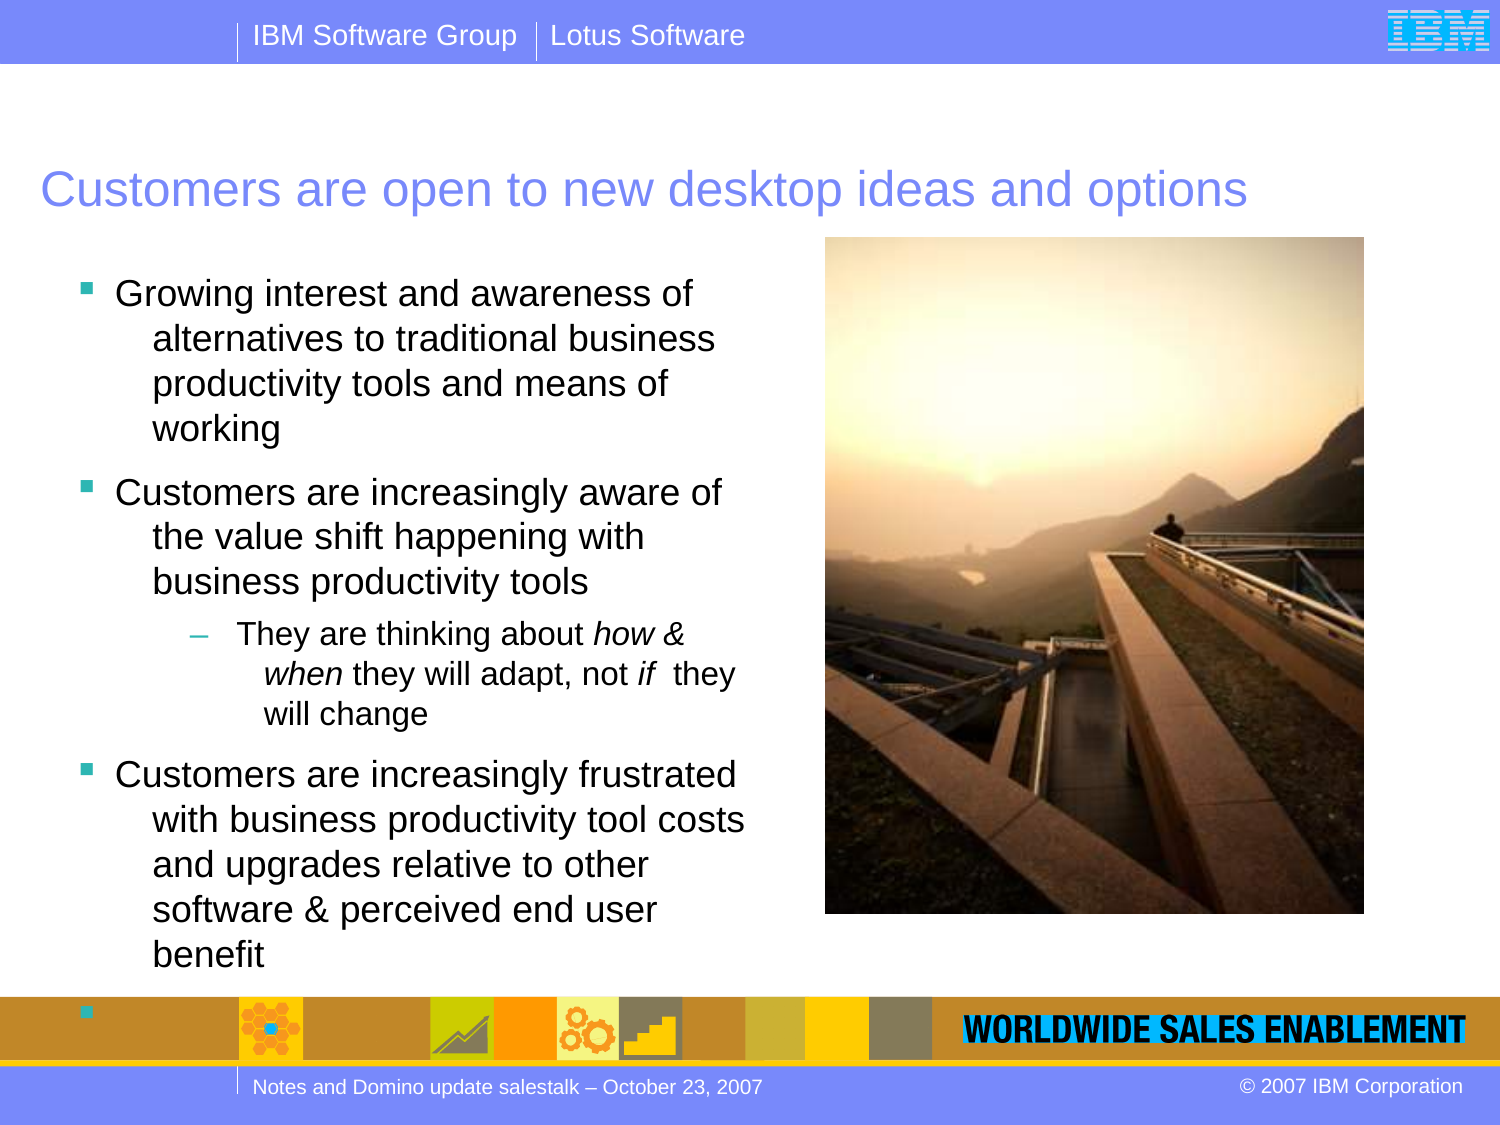

# Customers are open to new desktop ideas and options
Growing interest and awareness of alternatives to traditional business productivity tools and means of working
Customers are increasingly aware of the value shift happening with business productivity tools
 They are thinking about how & when they will adapt, not if they will change
Customers are increasingly frustrated with business productivity tool costs and upgrades relative to other software & perceived end user benefit